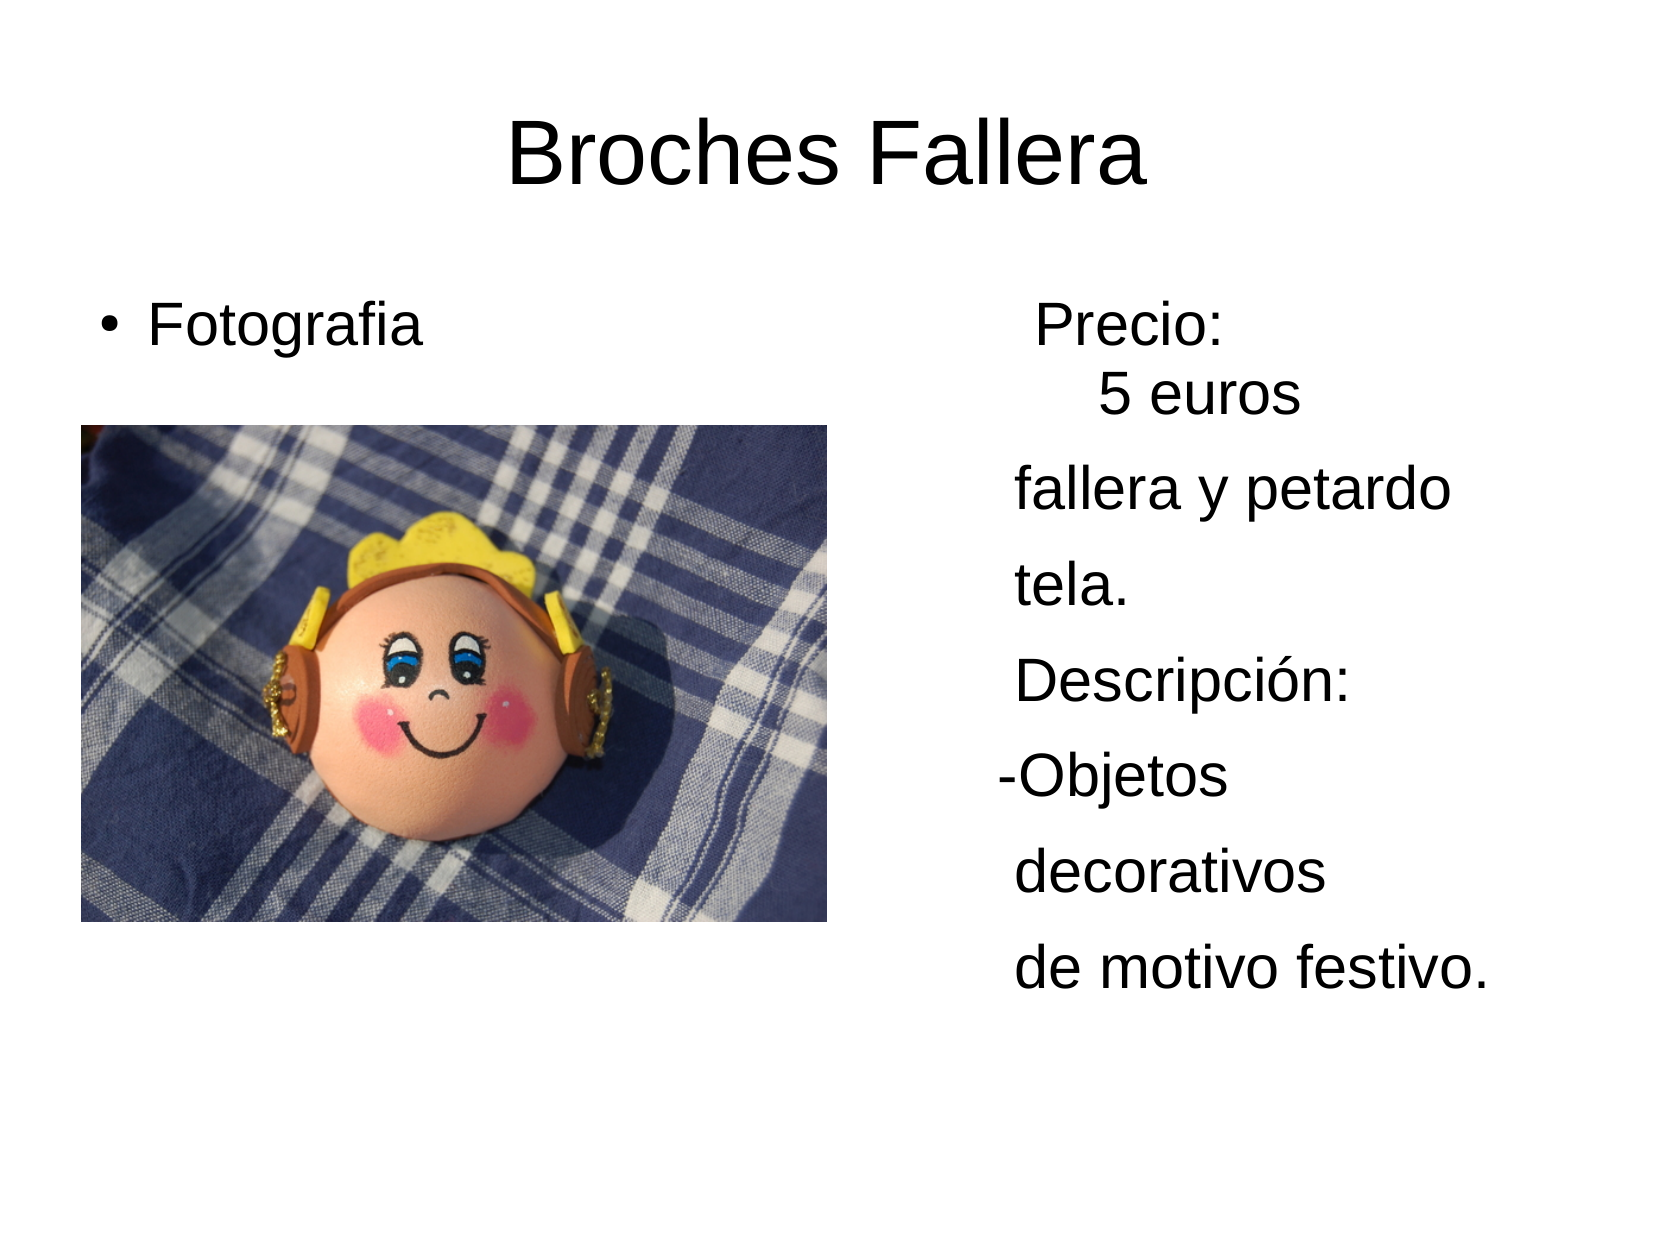

# Broches Fallera
Fotografia Precio: 		 5 euros
 fallera y petardo
 tela.
 Descripción:
 -Objetos
 decorativos
 de motivo festivo.